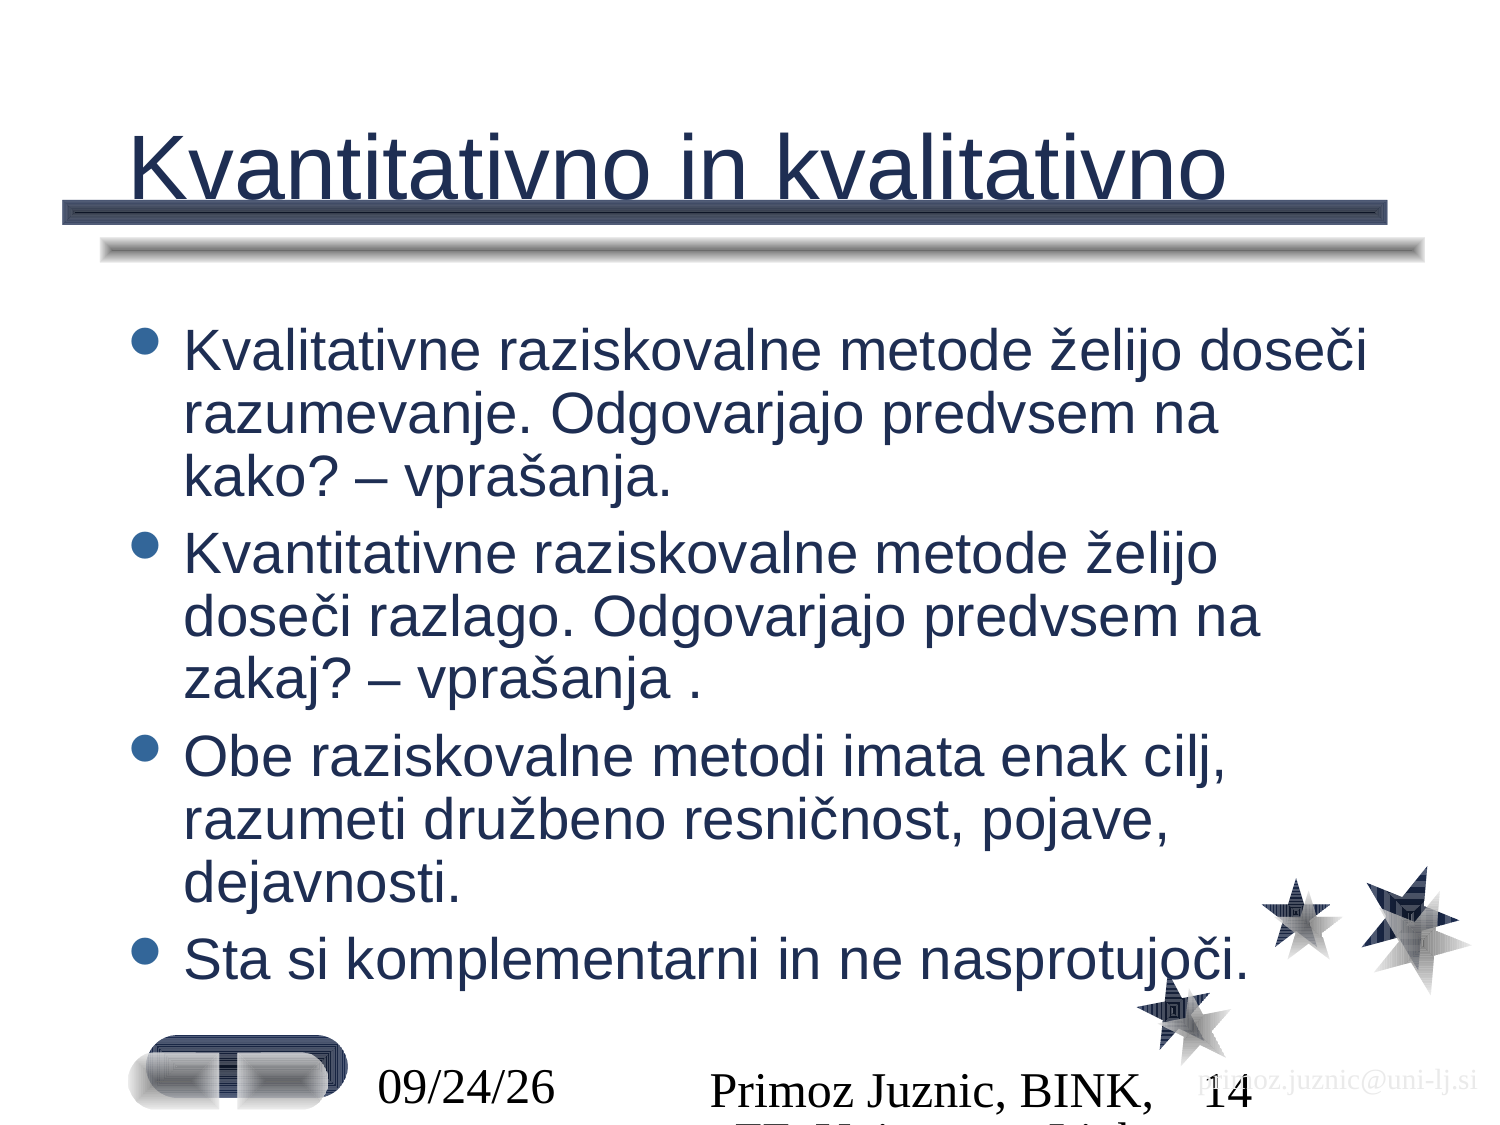

# Kvantitativno in kvalitativno
Kvalitativne raziskovalne metode želijo doseči razumevanje. Odgovarjajo predvsem na kako? – vprašanja.
Kvantitativne raziskovalne metode želijo doseči razlago. Odgovarjajo predvsem na zakaj? – vprašanja .
Obe raziskovalne metodi imata enak cilj, razumeti družbeno resničnost, pojave, dejavnosti.
Sta si komplementarni in ne nasprotujoči.
Primoz Juznic, BINK, FF, Univerza v Ljubljani
14